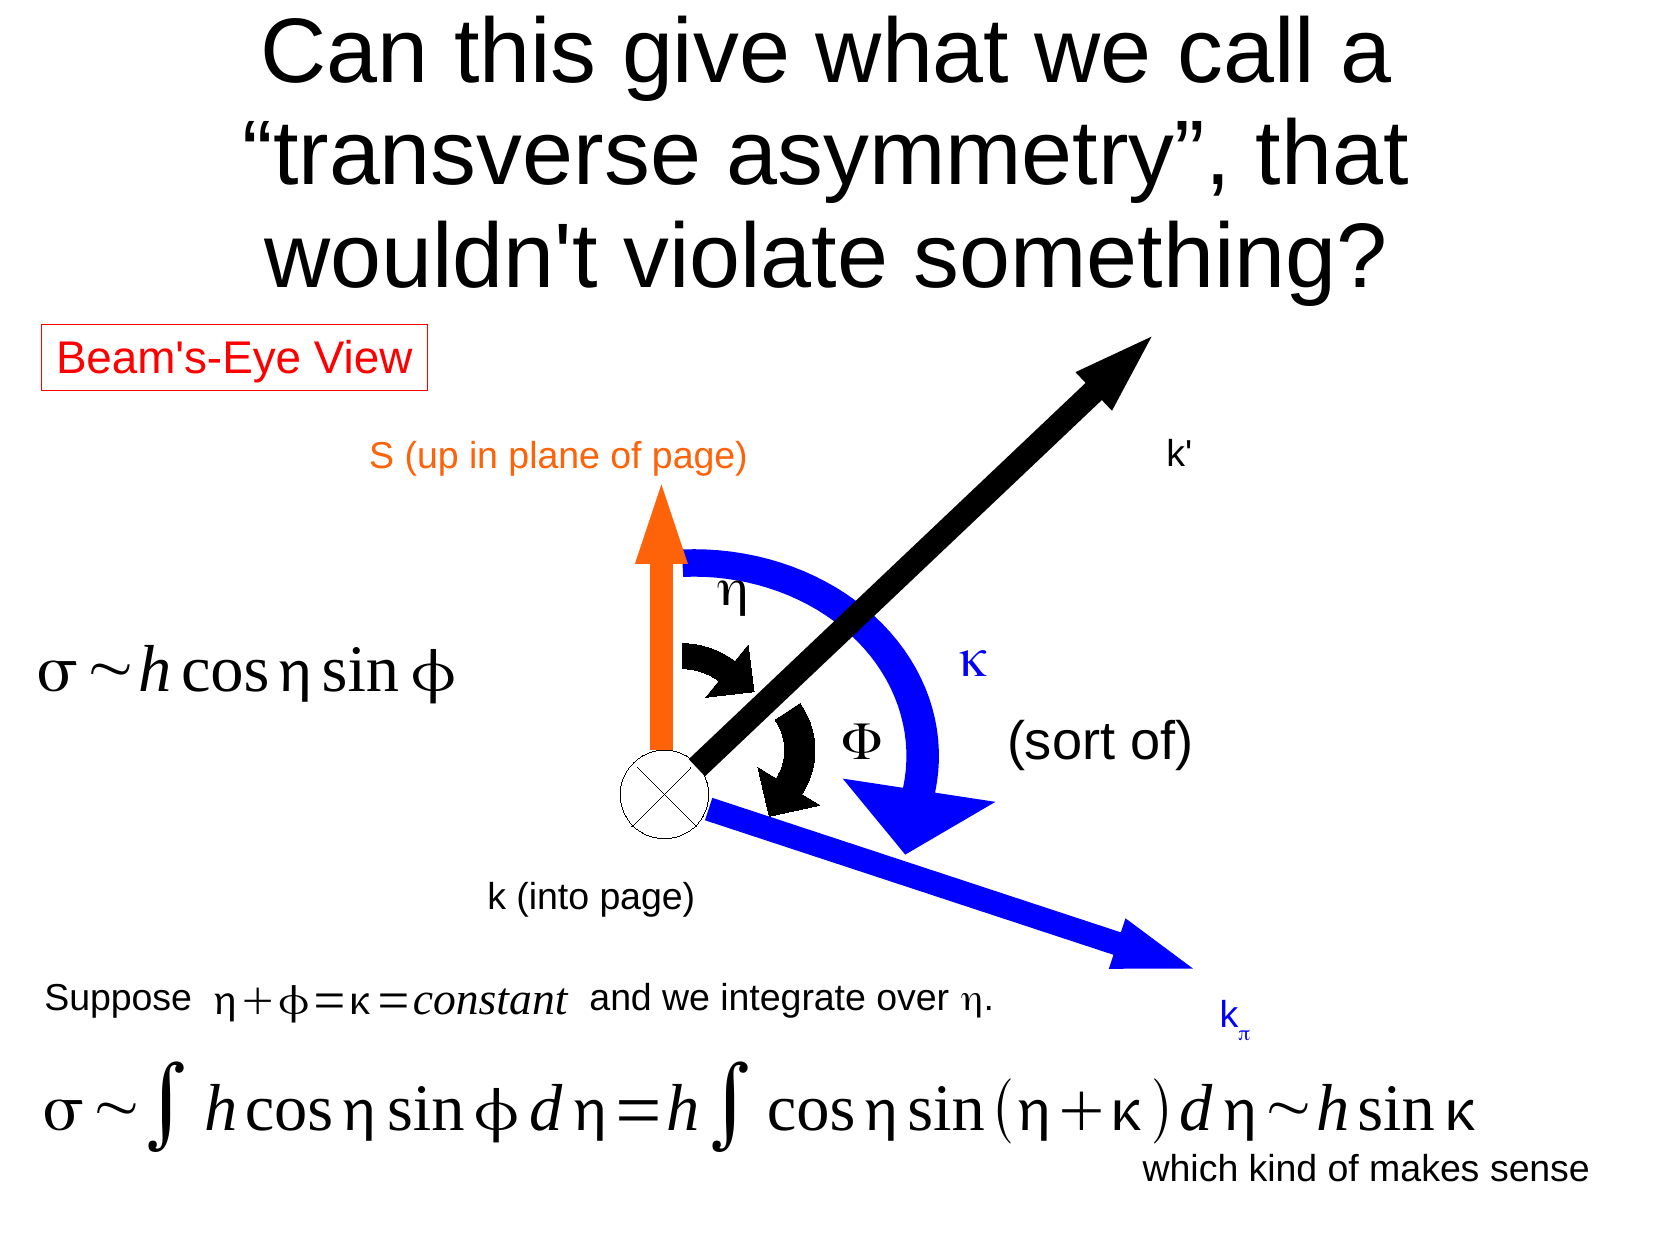

# Can this give what we call a “transverse asymmetry”, that wouldn't violate something?
Beam's-Eye View
k'
S (up in plane of page)
h
k
F (sort of)
k (into page)
Suppose and we integrate over h.
kp
which kind of makes sense